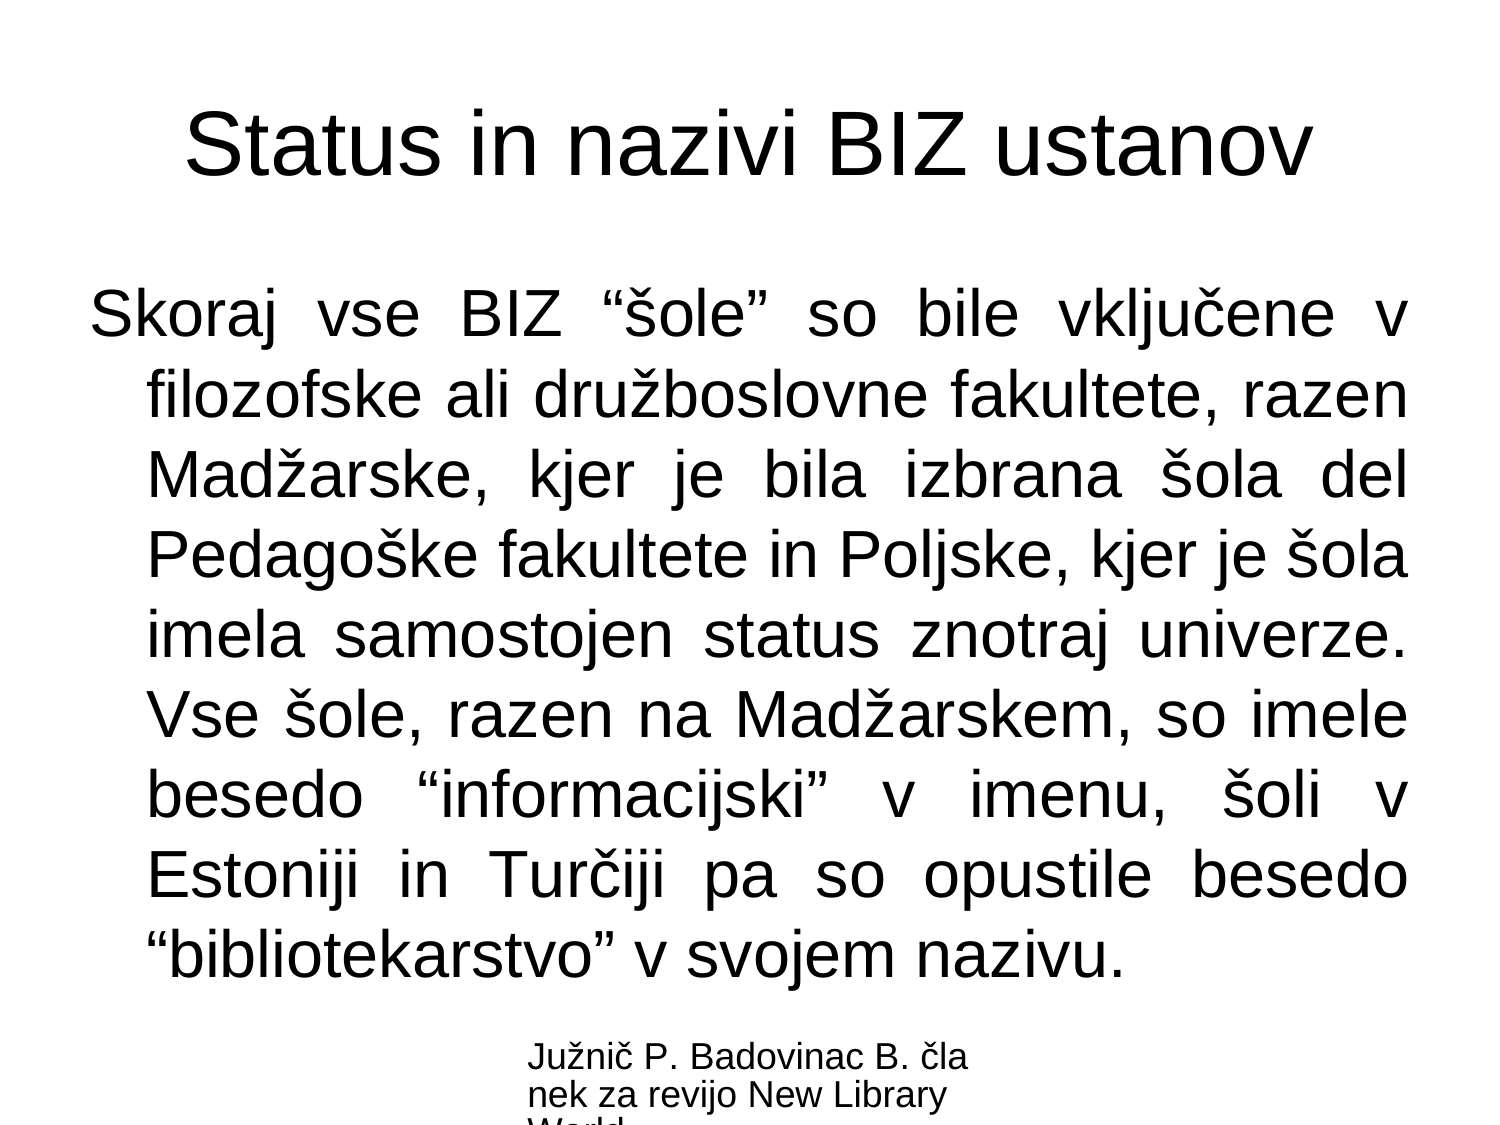

# Status in nazivi BIZ ustanov
Skoraj vse BIZ “šole” so bile vključene v filozofske ali družboslovne fakultete, razen Madžarske, kjer je bila izbrana šola del Pedagoške fakultete in Poljske, kjer je šola imela samostojen status znotraj univerze. Vse šole, razen na Madžarskem, so imele besedo “informacijski” v imenu, šoli v Estoniji in Turčiji pa so opustile besedo “bibliotekarstvo” v svojem nazivu.
Južnič P. Badovinac B. članek za revijo New Library World